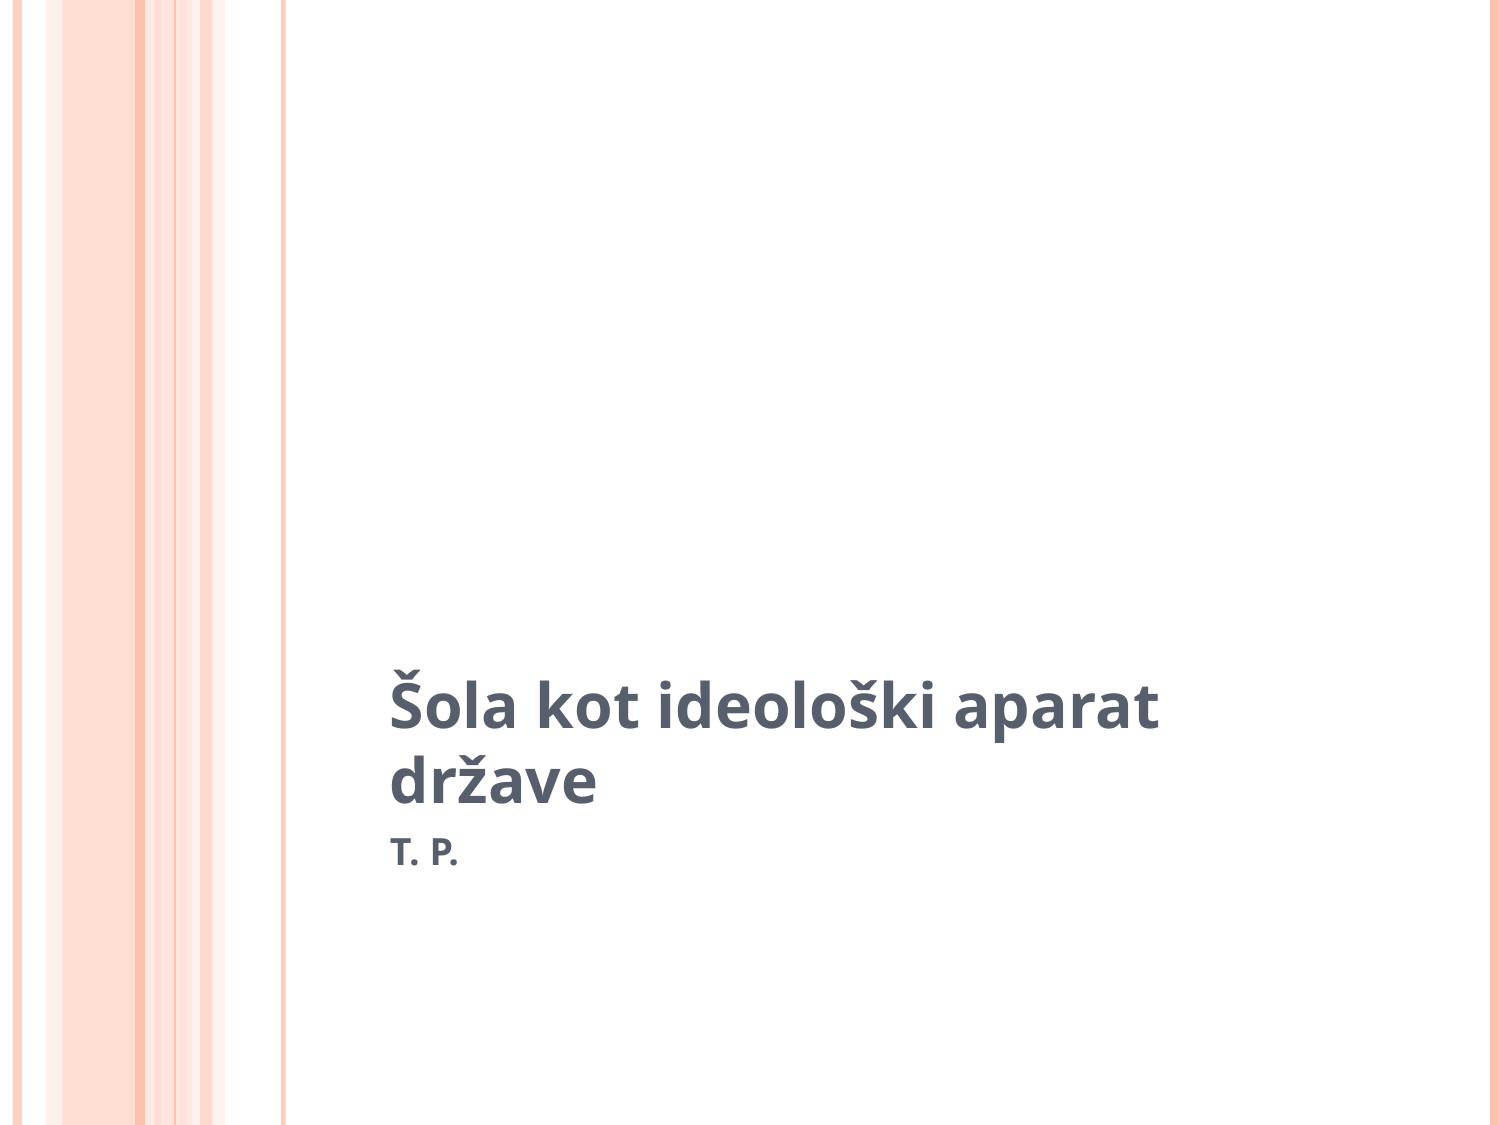

# Šola kot ideološki aparat države
T. P.